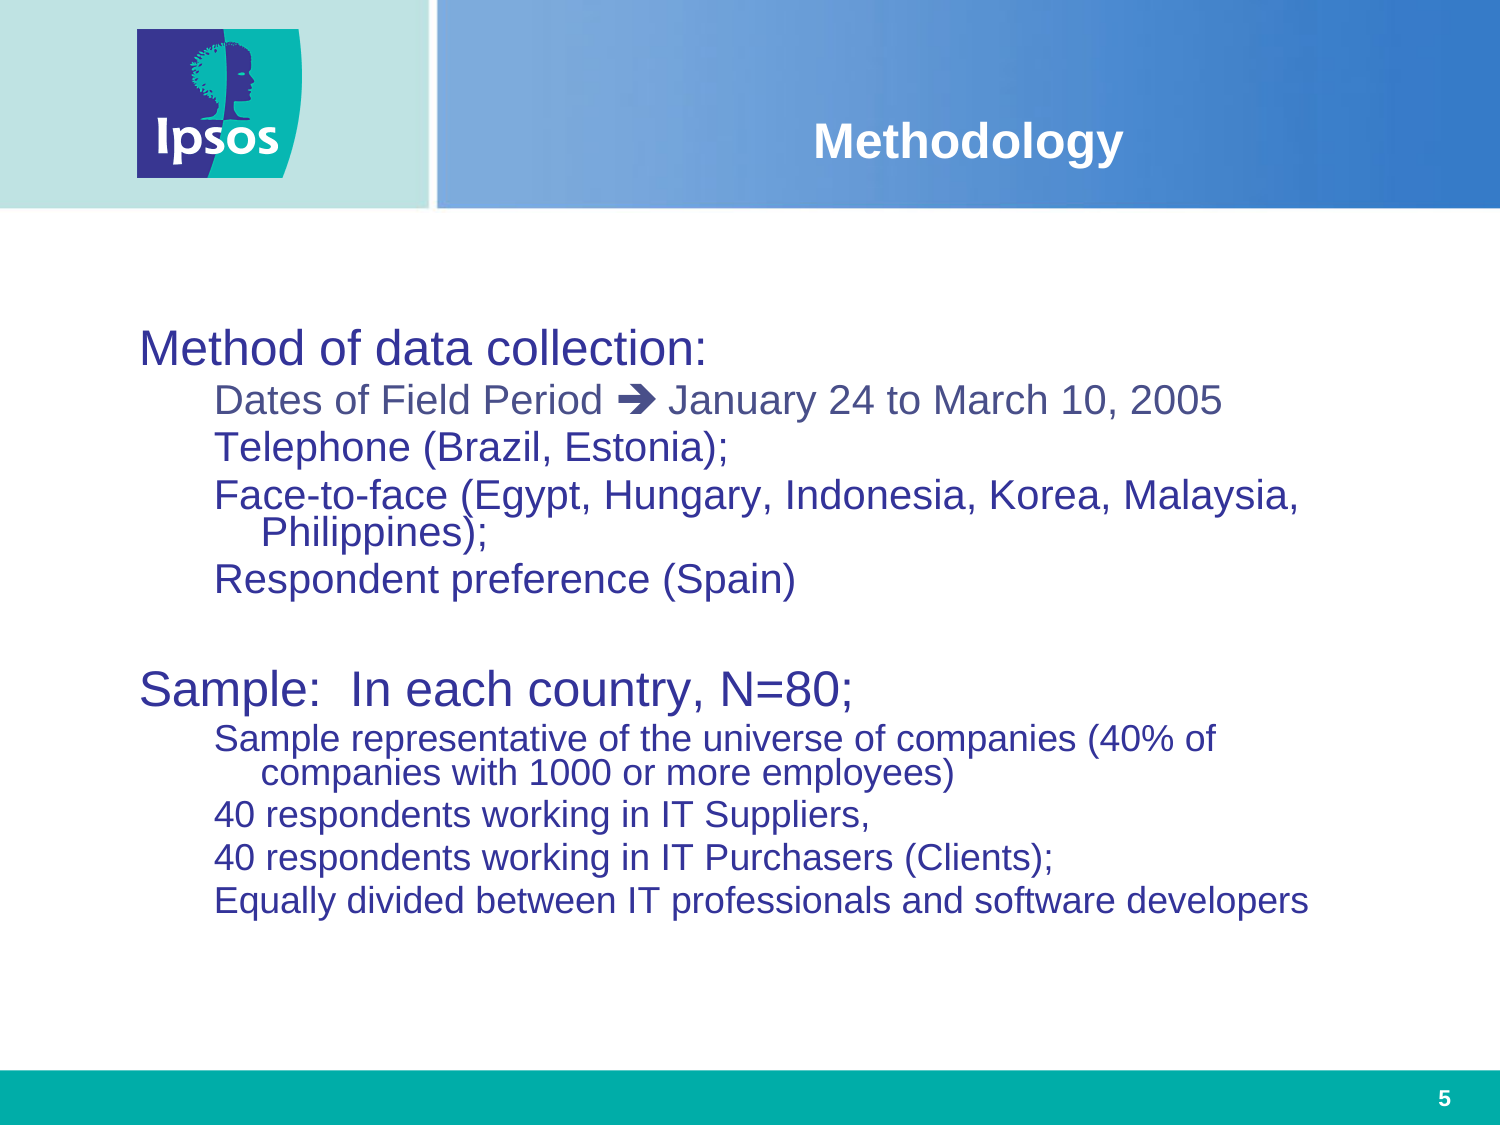

# Methodology
Method of data collection:
Dates of Field Period  January 24 to March 10, 2005
Telephone (Brazil, Estonia);
Face-to-face (Egypt, Hungary, Indonesia, Korea, Malaysia, Philippines);
Respondent preference (Spain)
Sample: In each country, N=80;
Sample representative of the universe of companies (40% of companies with 1000 or more employees)
40 respondents working in IT Suppliers,
40 respondents working in IT Purchasers (Clients);
Equally divided between IT professionals and software developers